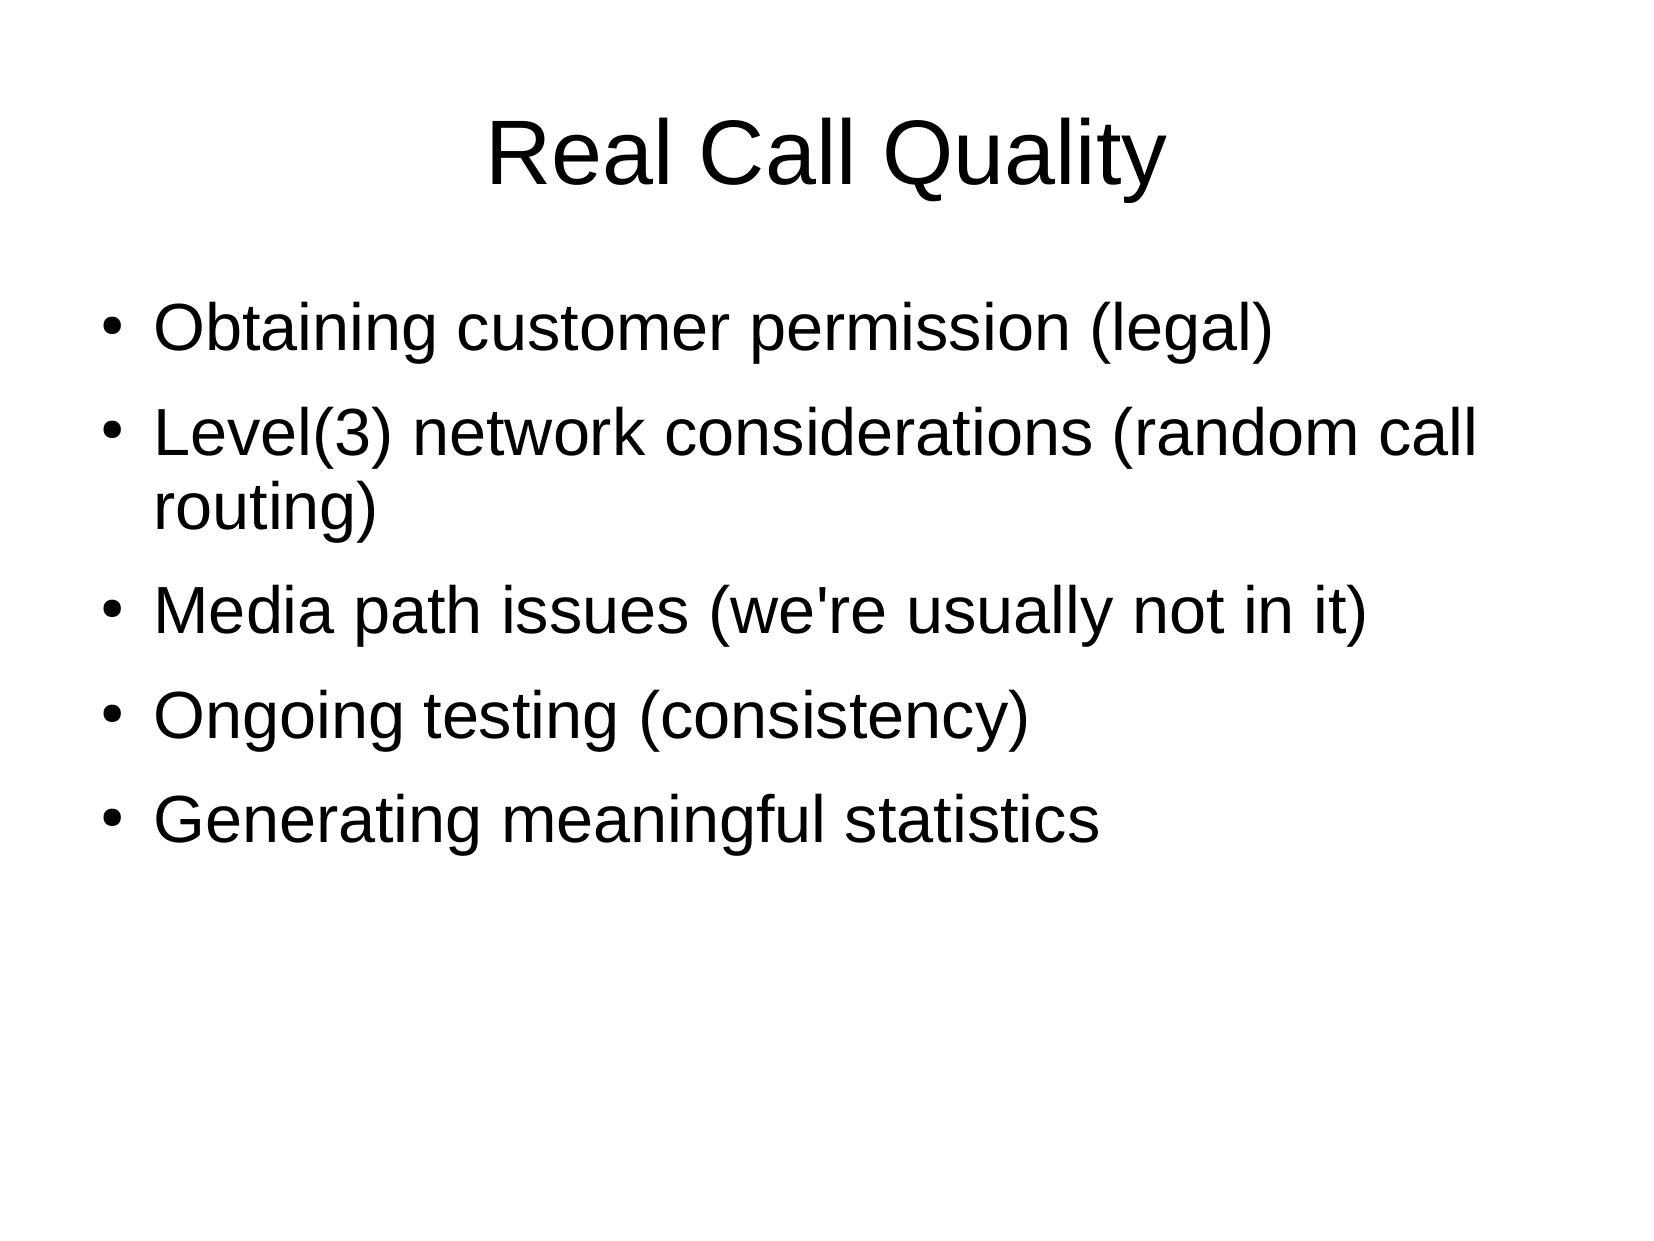

# Real Call Quality
Obtaining customer permission (legal)
Level(3) network considerations (random call routing)
Media path issues (we're usually not in it)
Ongoing testing (consistency)
Generating meaningful statistics